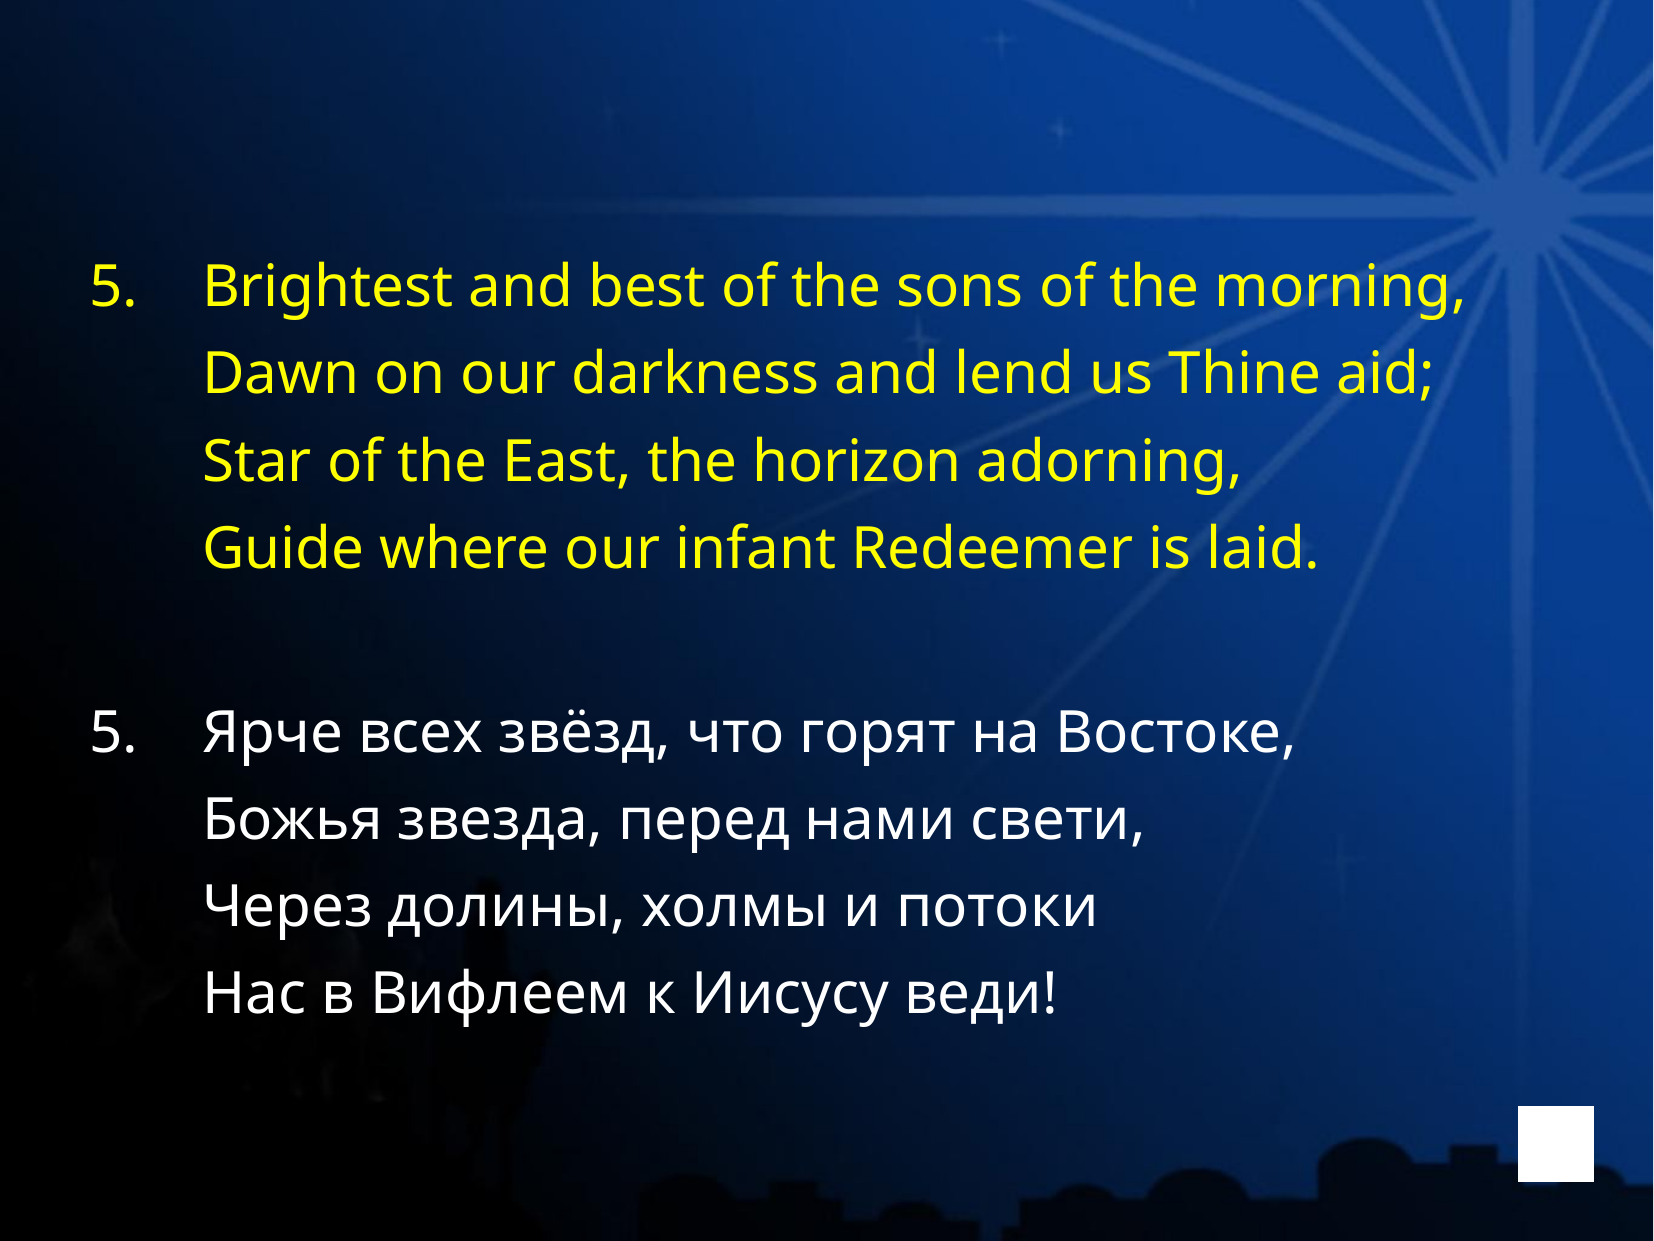

5.	Brightest and best of the sons of the morning,
	Dawn on our darkness and lend us Thine aid;
	Star of the East, the horizon adorning,
	Guide where our infant Redeemer is laid.
5.	Ярче всех звёзд, что горят на Востоке,
	Божья звезда, перед нами свети,
	Через долины, холмы и потоки
	Нас в Вифлеем к Иисусу веди!